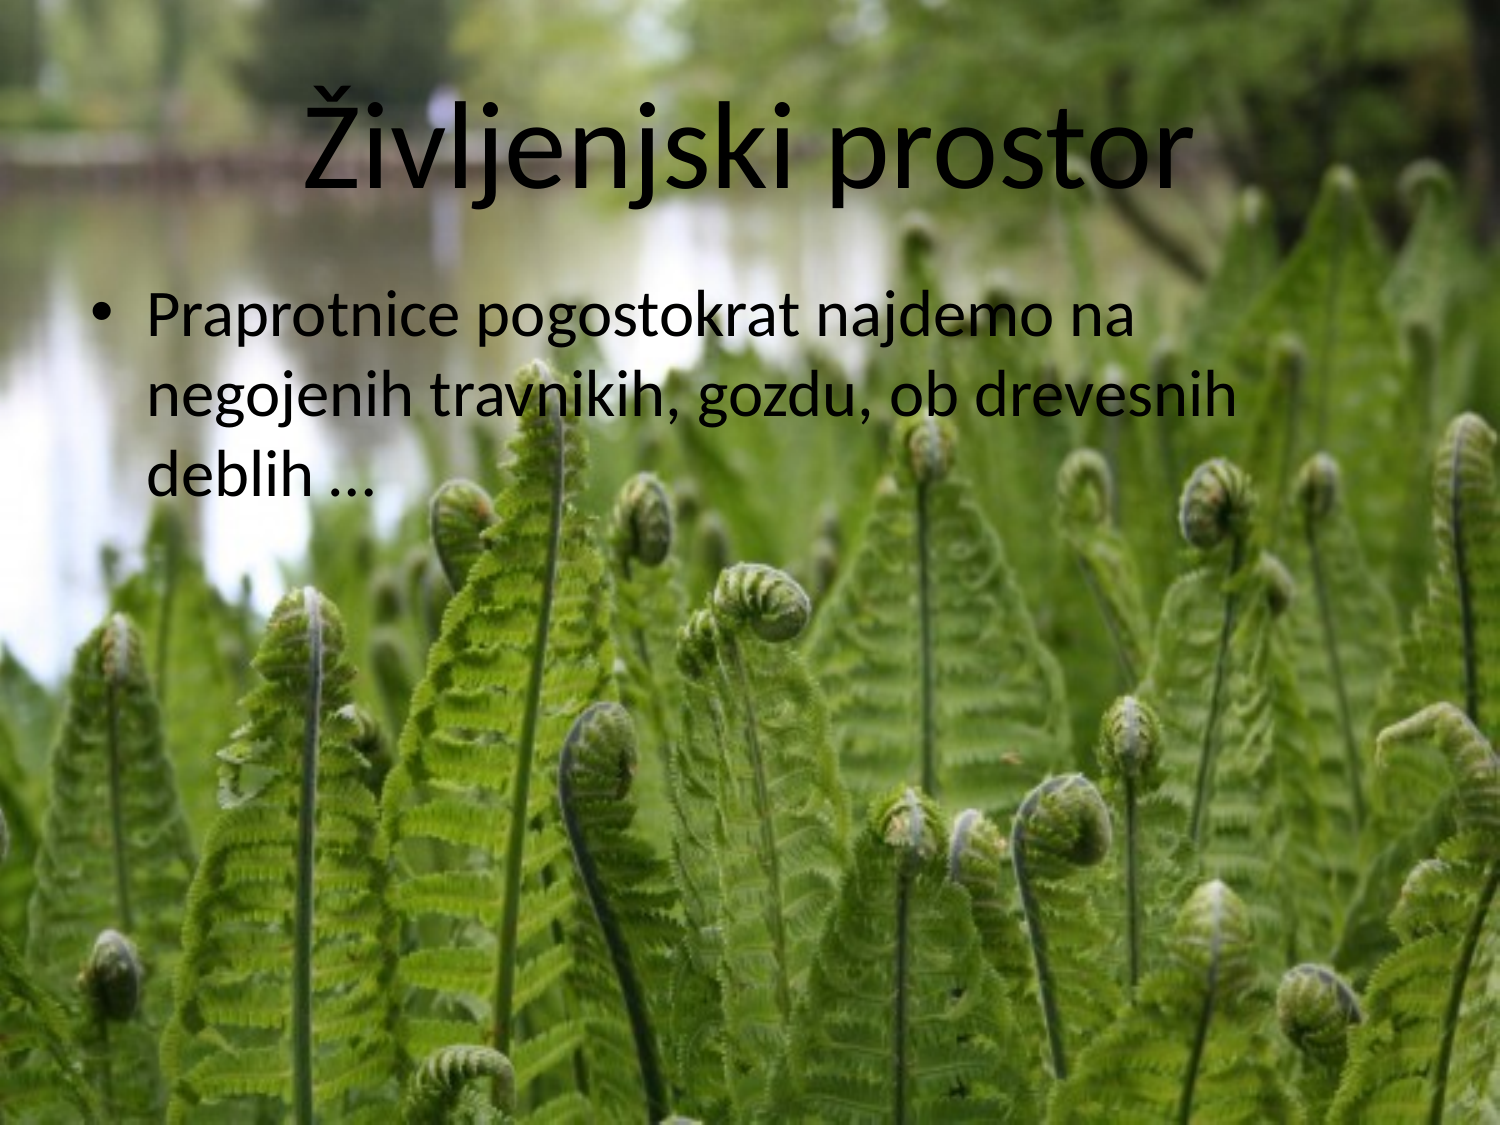

# Življenjski prostor
Praprotnice pogostokrat najdemo na negojenih travnikih, gozdu, ob drevesnih deblih …